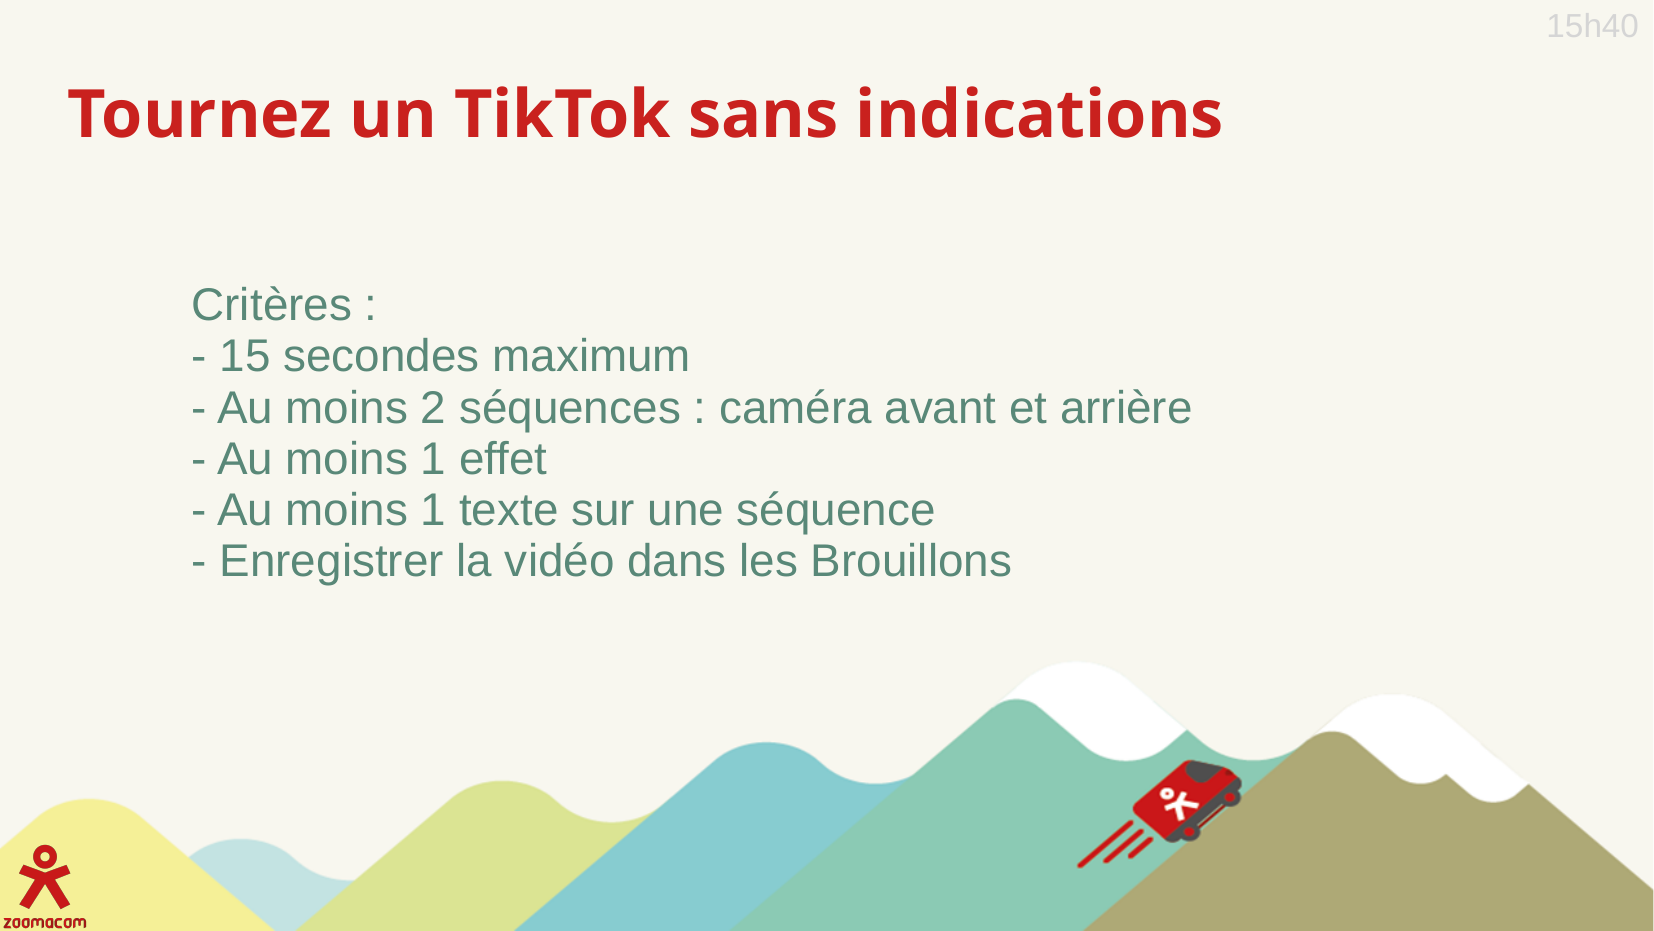

15h40
Tournez un TikTok sans indications
Critères :
- 15 secondes maximum
- Au moins 2 séquences : caméra avant et arrière
- Au moins 1 effet
- Au moins 1 texte sur une séquence
- Enregistrer la vidéo dans les Brouillons